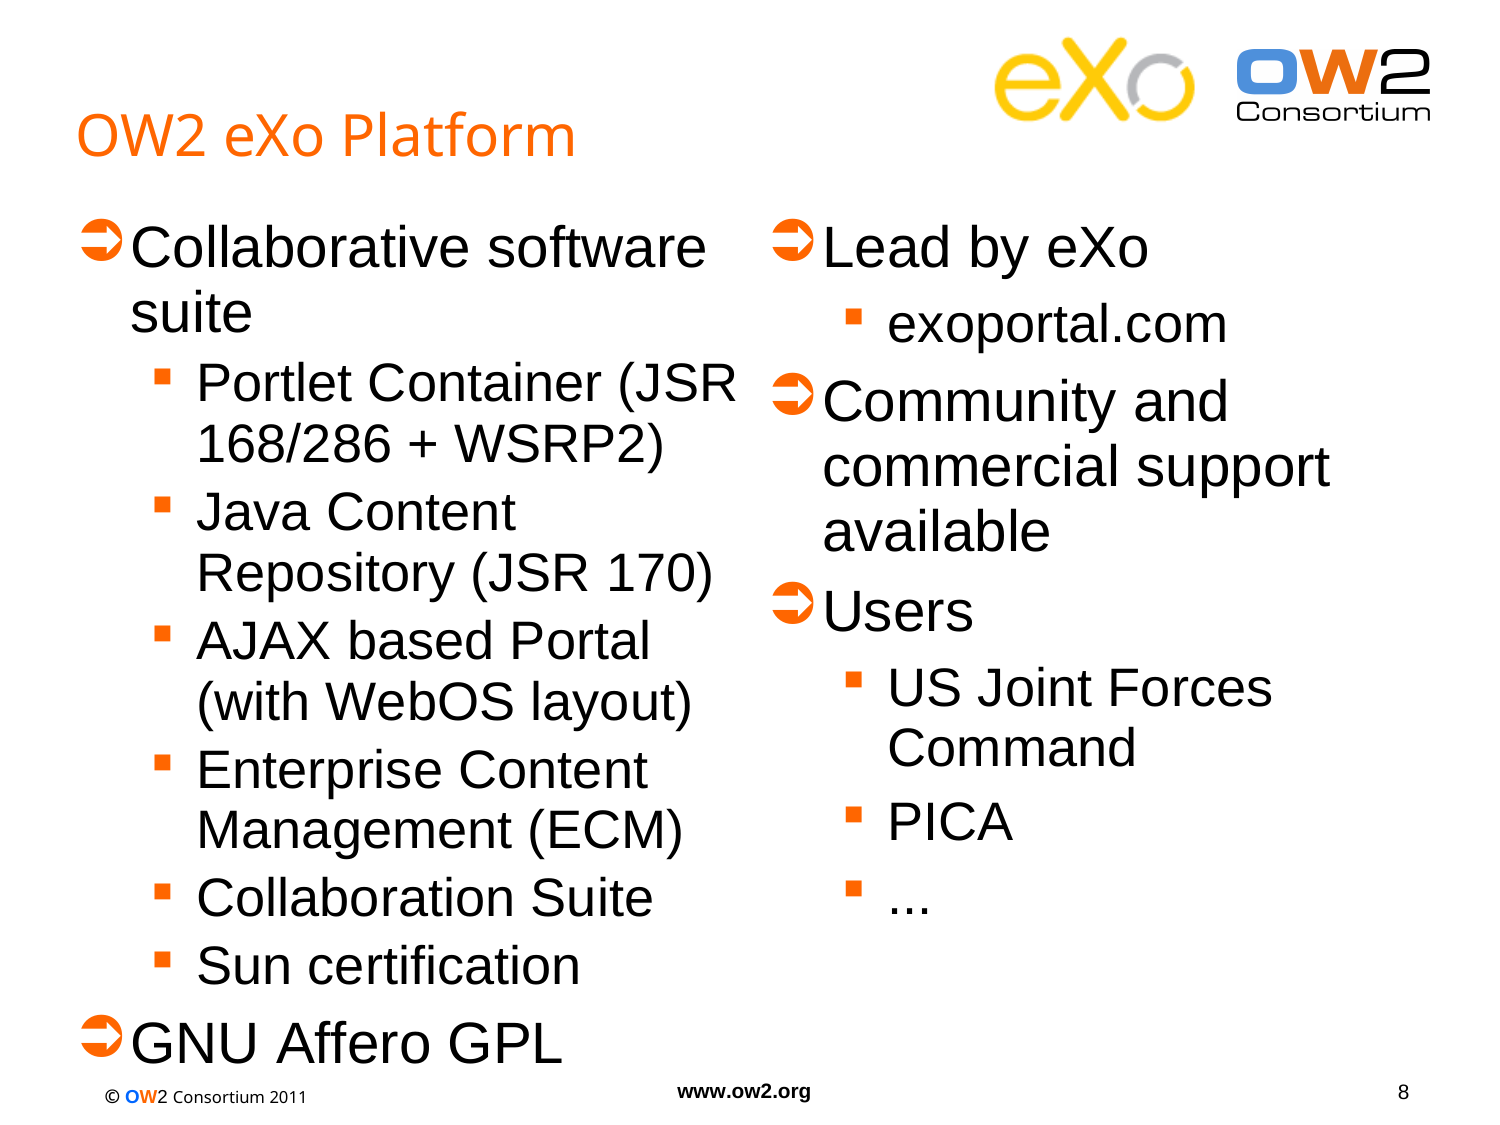

# OW2 eXo Platform
Collaborative software suite
Portlet Container (JSR 168/286 + WSRP2)
Java Content Repository (JSR 170)
AJAX based Portal (with WebOS layout)
Enterprise Content Management (ECM)
Collaboration Suite
Sun certification
GNU Affero GPL
Lead by eXo
exoportal.com
Community and commercial support available
Users
US Joint Forces Command
PICA
...
8